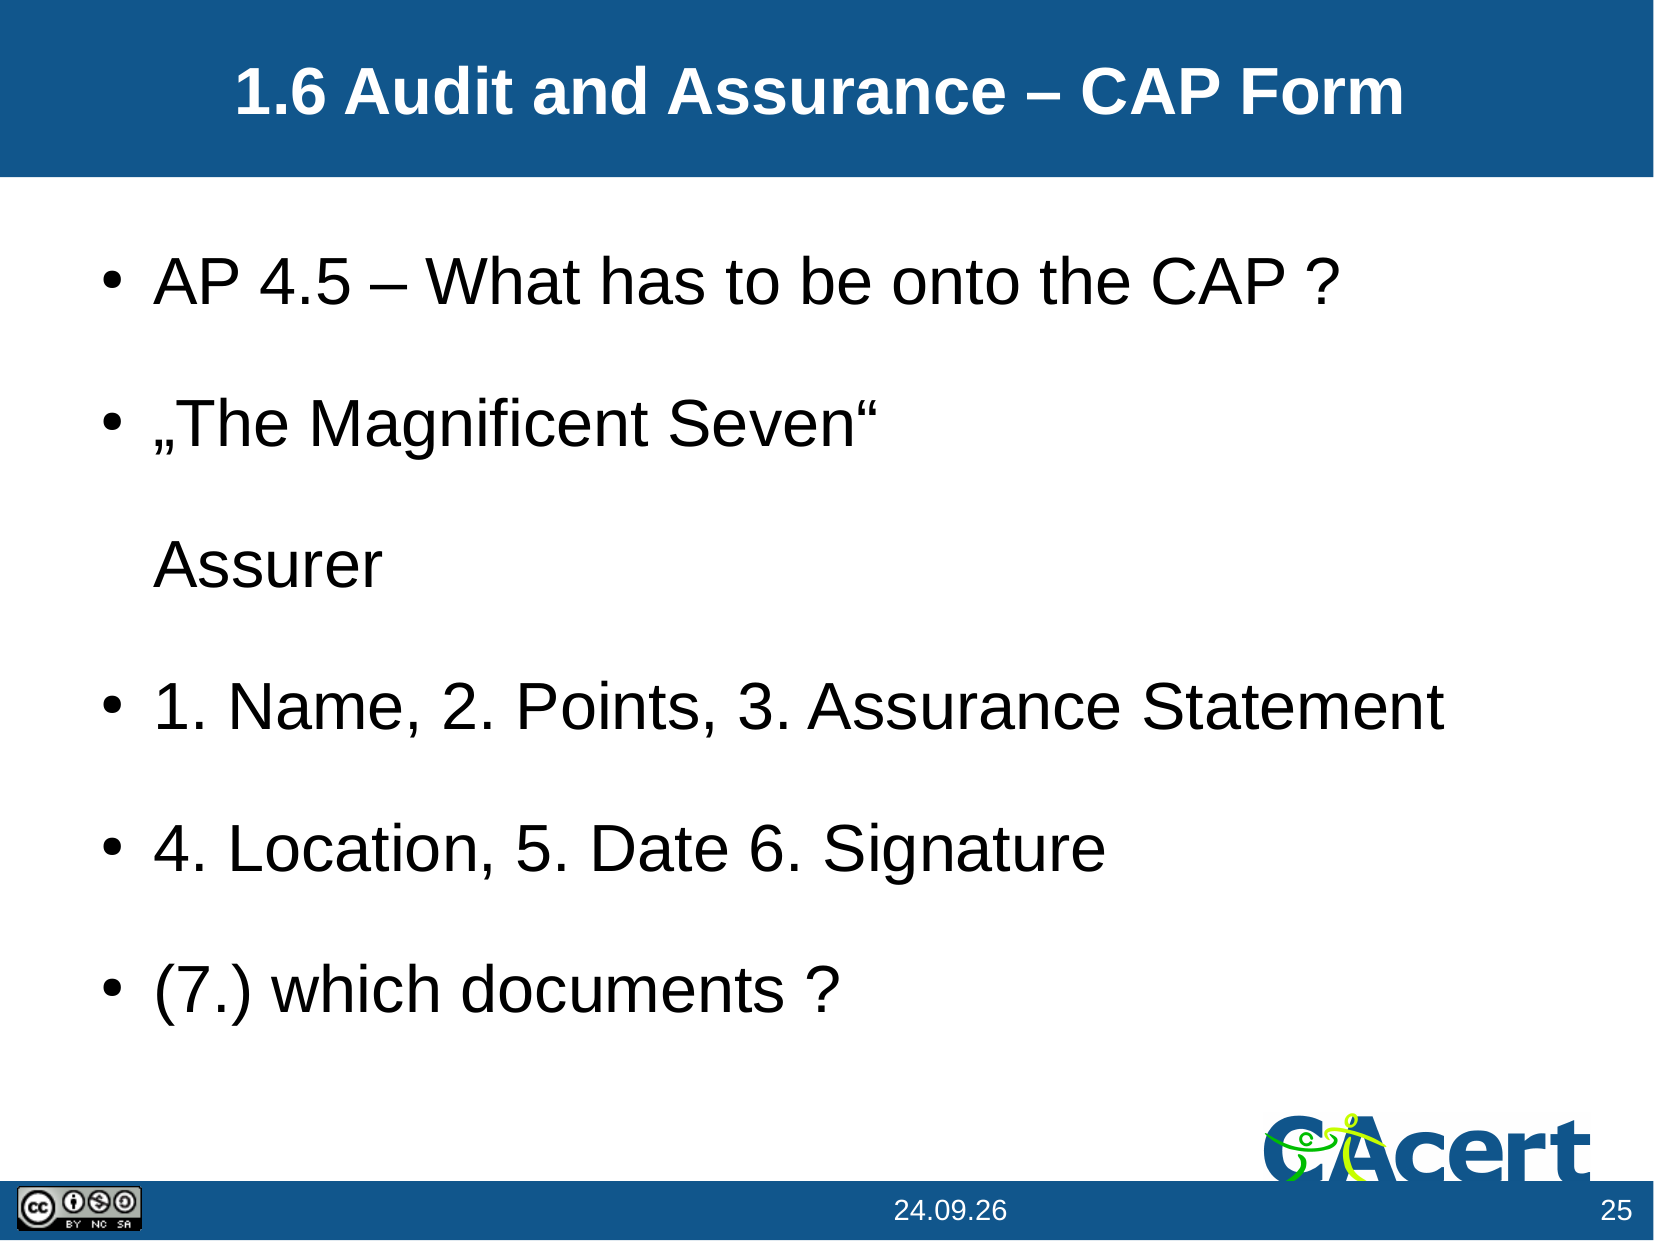

# 1.6 Audit and Assurance – CAP Form
AP 4.5 – What has to be onto the CAP ?
„The Magnificent Seven“
Assurer
1. Name, 2. Points, 3. Assurance Statement
4. Location, 5. Date 6. Signature
(7.) which documents ?